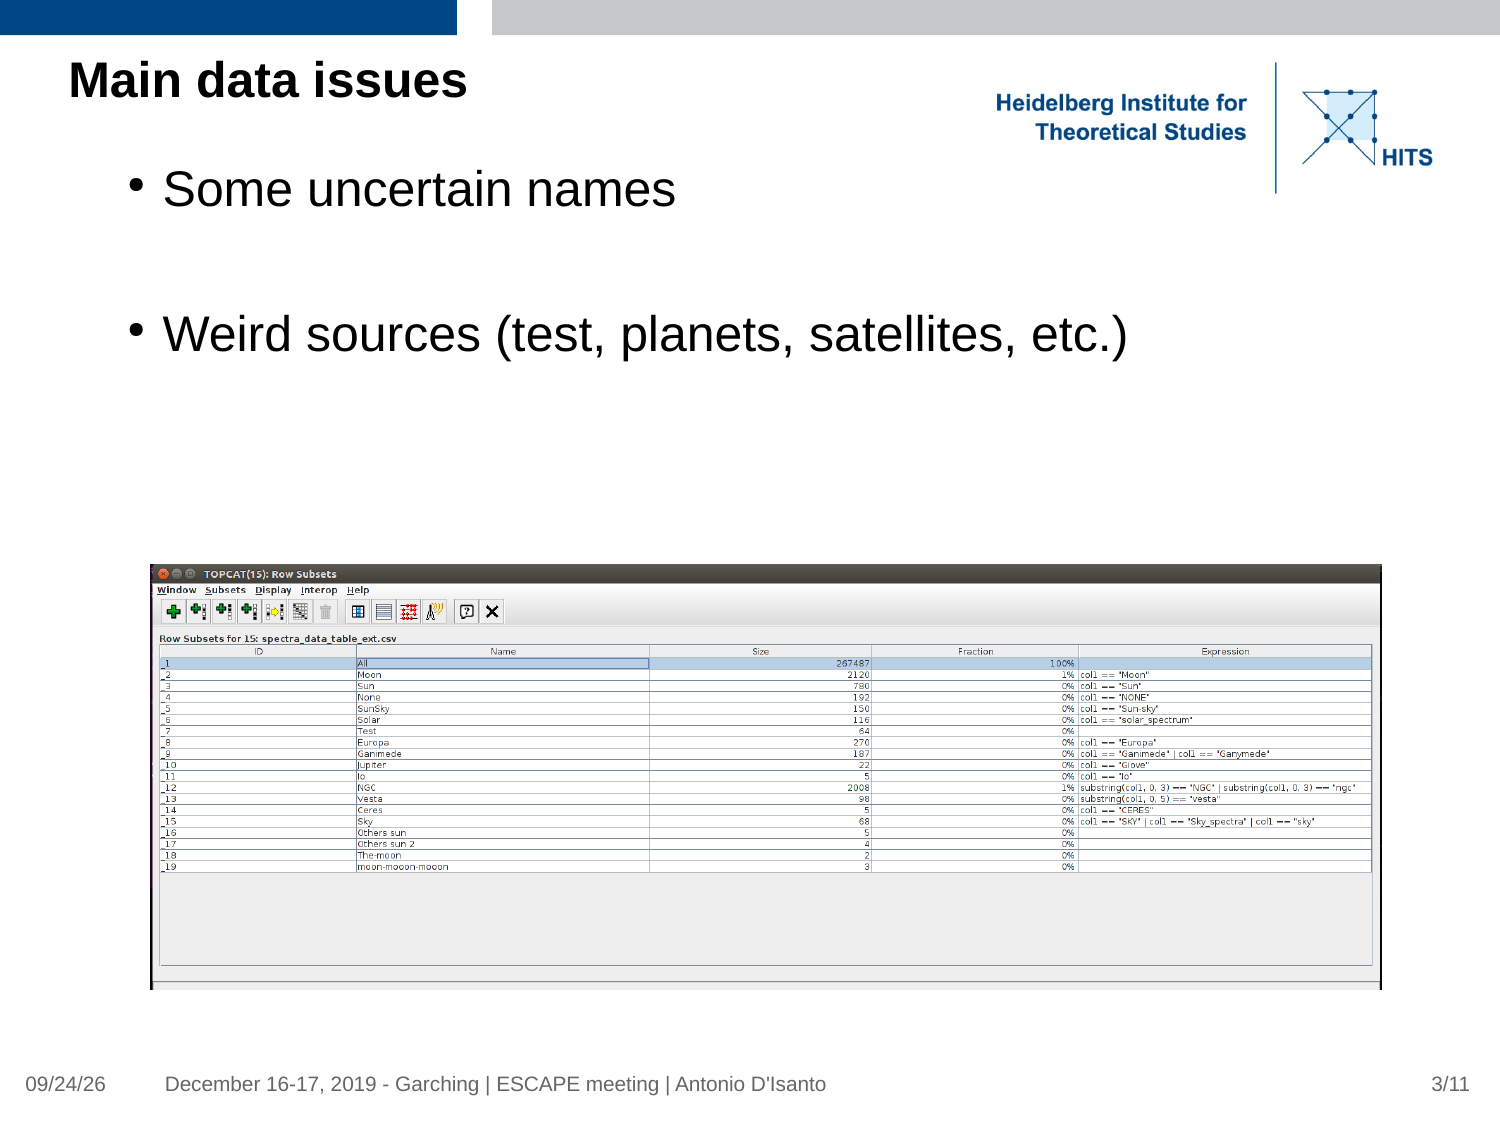

# Main data issues
Some uncertain names
Weird sources (test, planets, satellites, etc.)
December 16-17, 2019 - Garching | ESCAPE meeting | Antonio D'Isanto
3